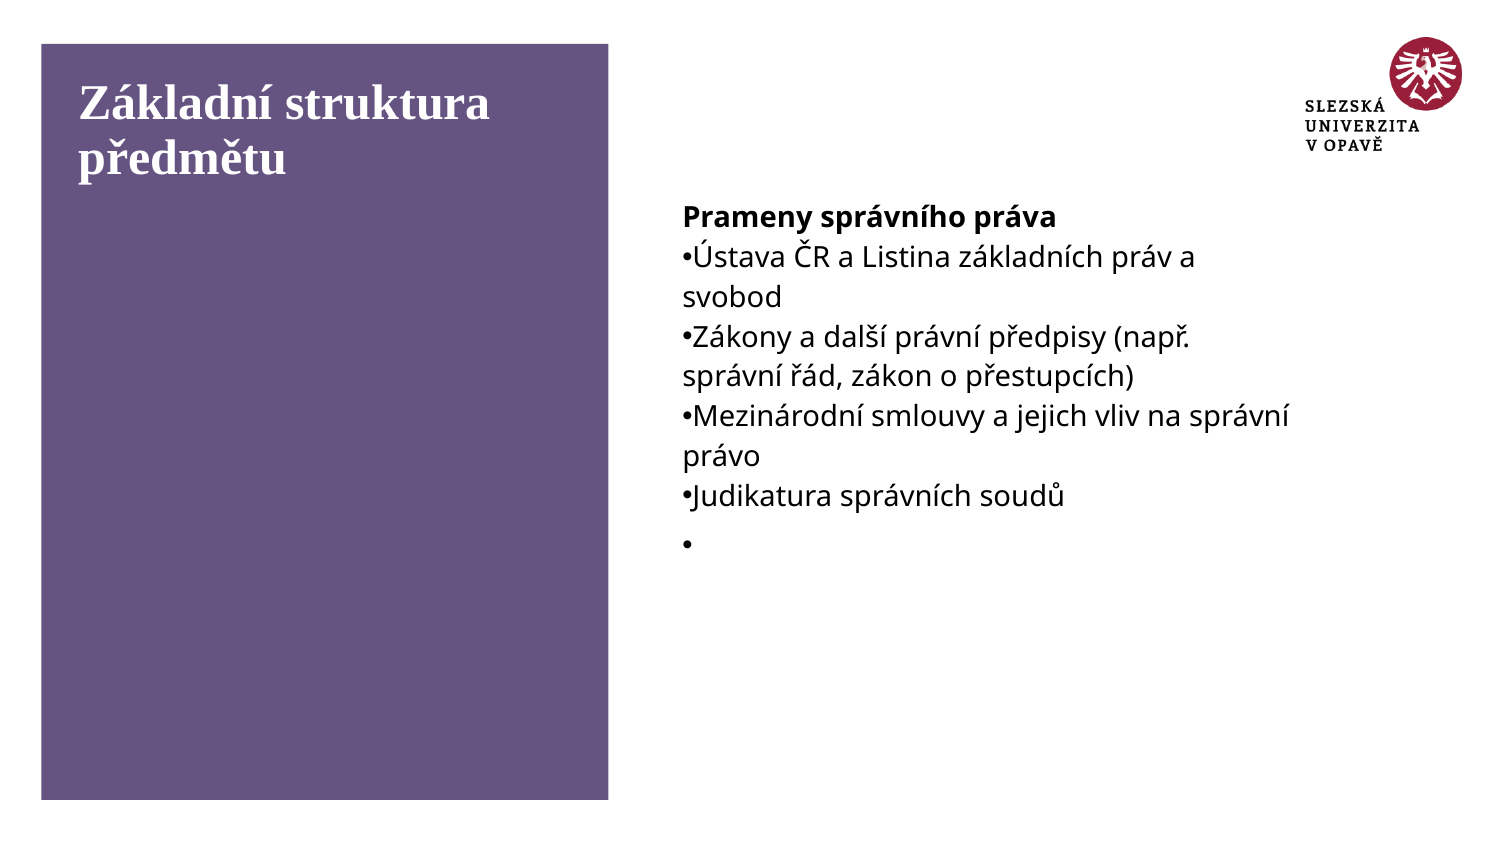

Základní struktura předmětu
Prameny správního práva
Ústava ČR a Listina základních práv a svobod
Zákony a další právní předpisy (např. správní řád, zákon o přestupcích)
Mezinárodní smlouvy a jejich vliv na správní právo
Judikatura správních soudů